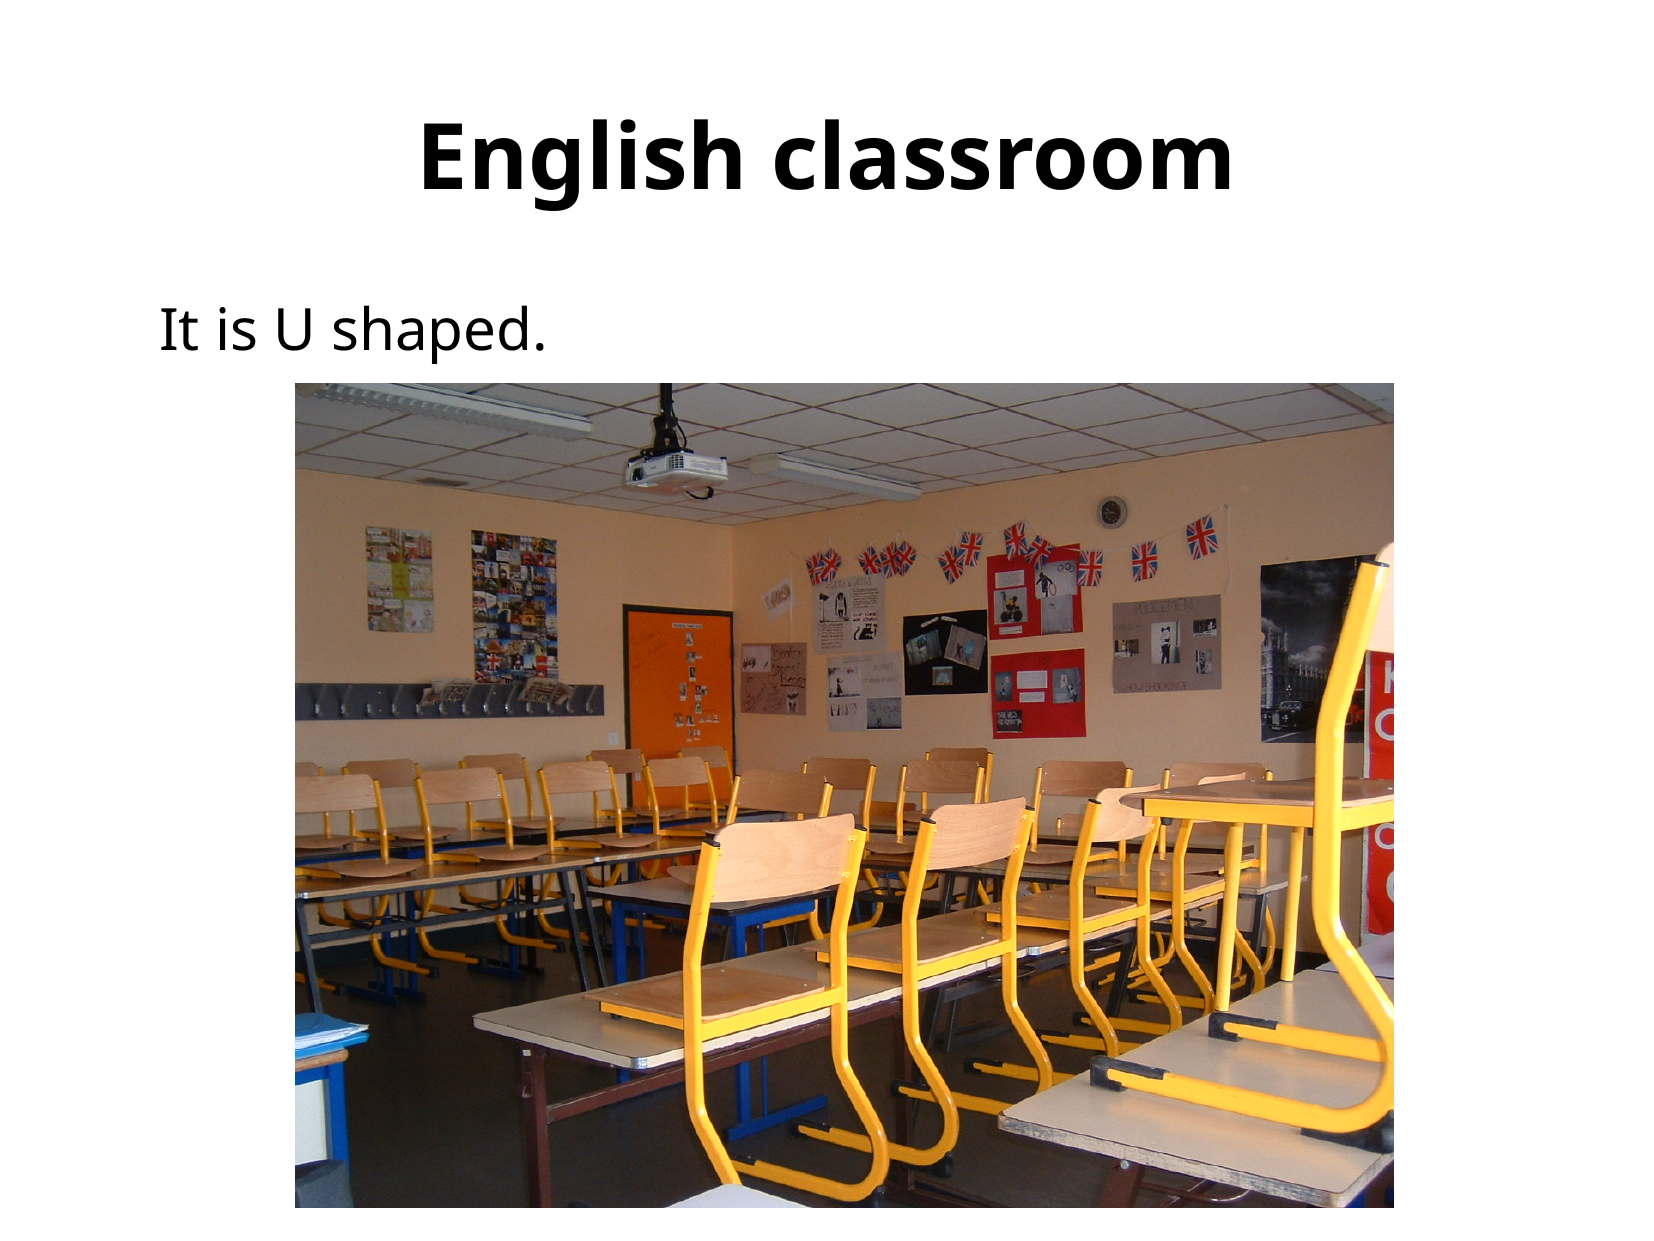

# English classroom
It is U shaped.